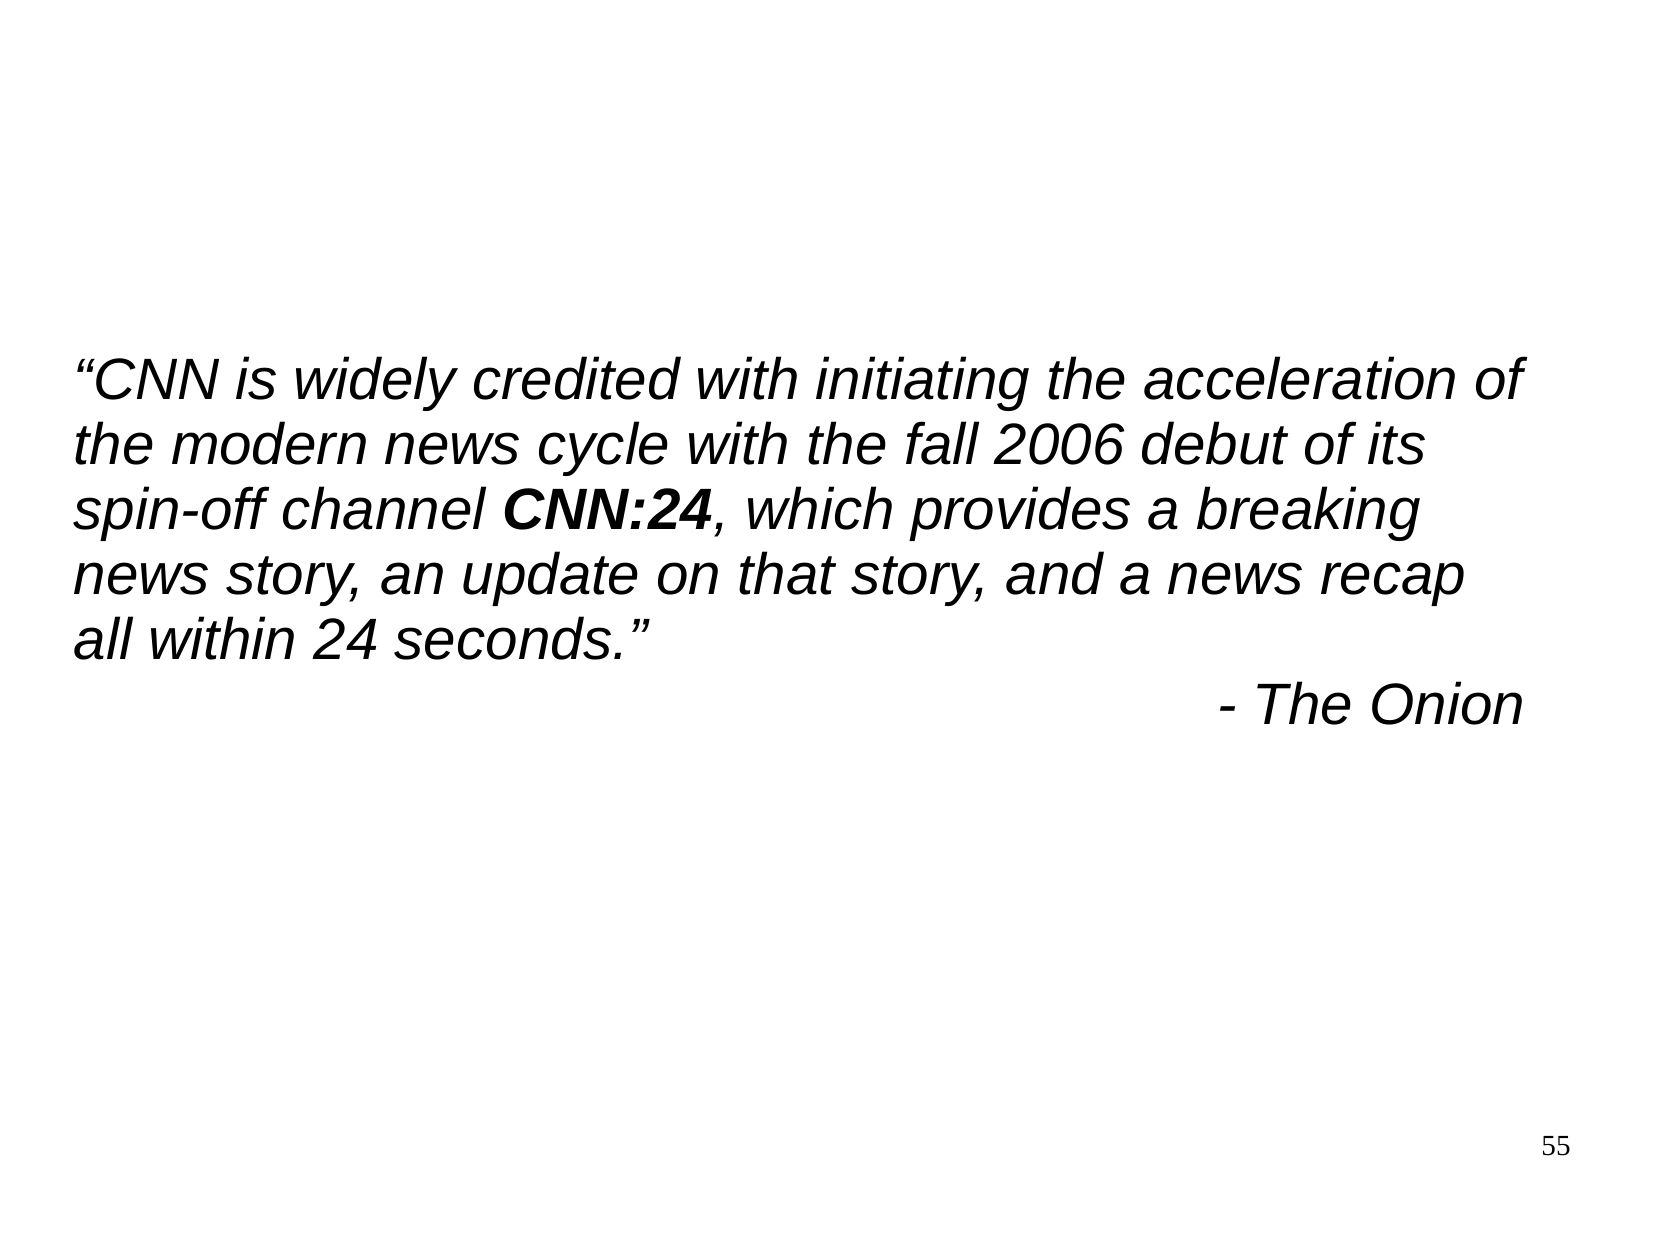

“CNN is widely credited with initiating the acceleration of the modern news cycle with the fall 2006 debut of its spin-off channel CNN:24, which provides a breaking news story, an update on that story, and a news recap
all within 24 seconds.”
- The Onion
55